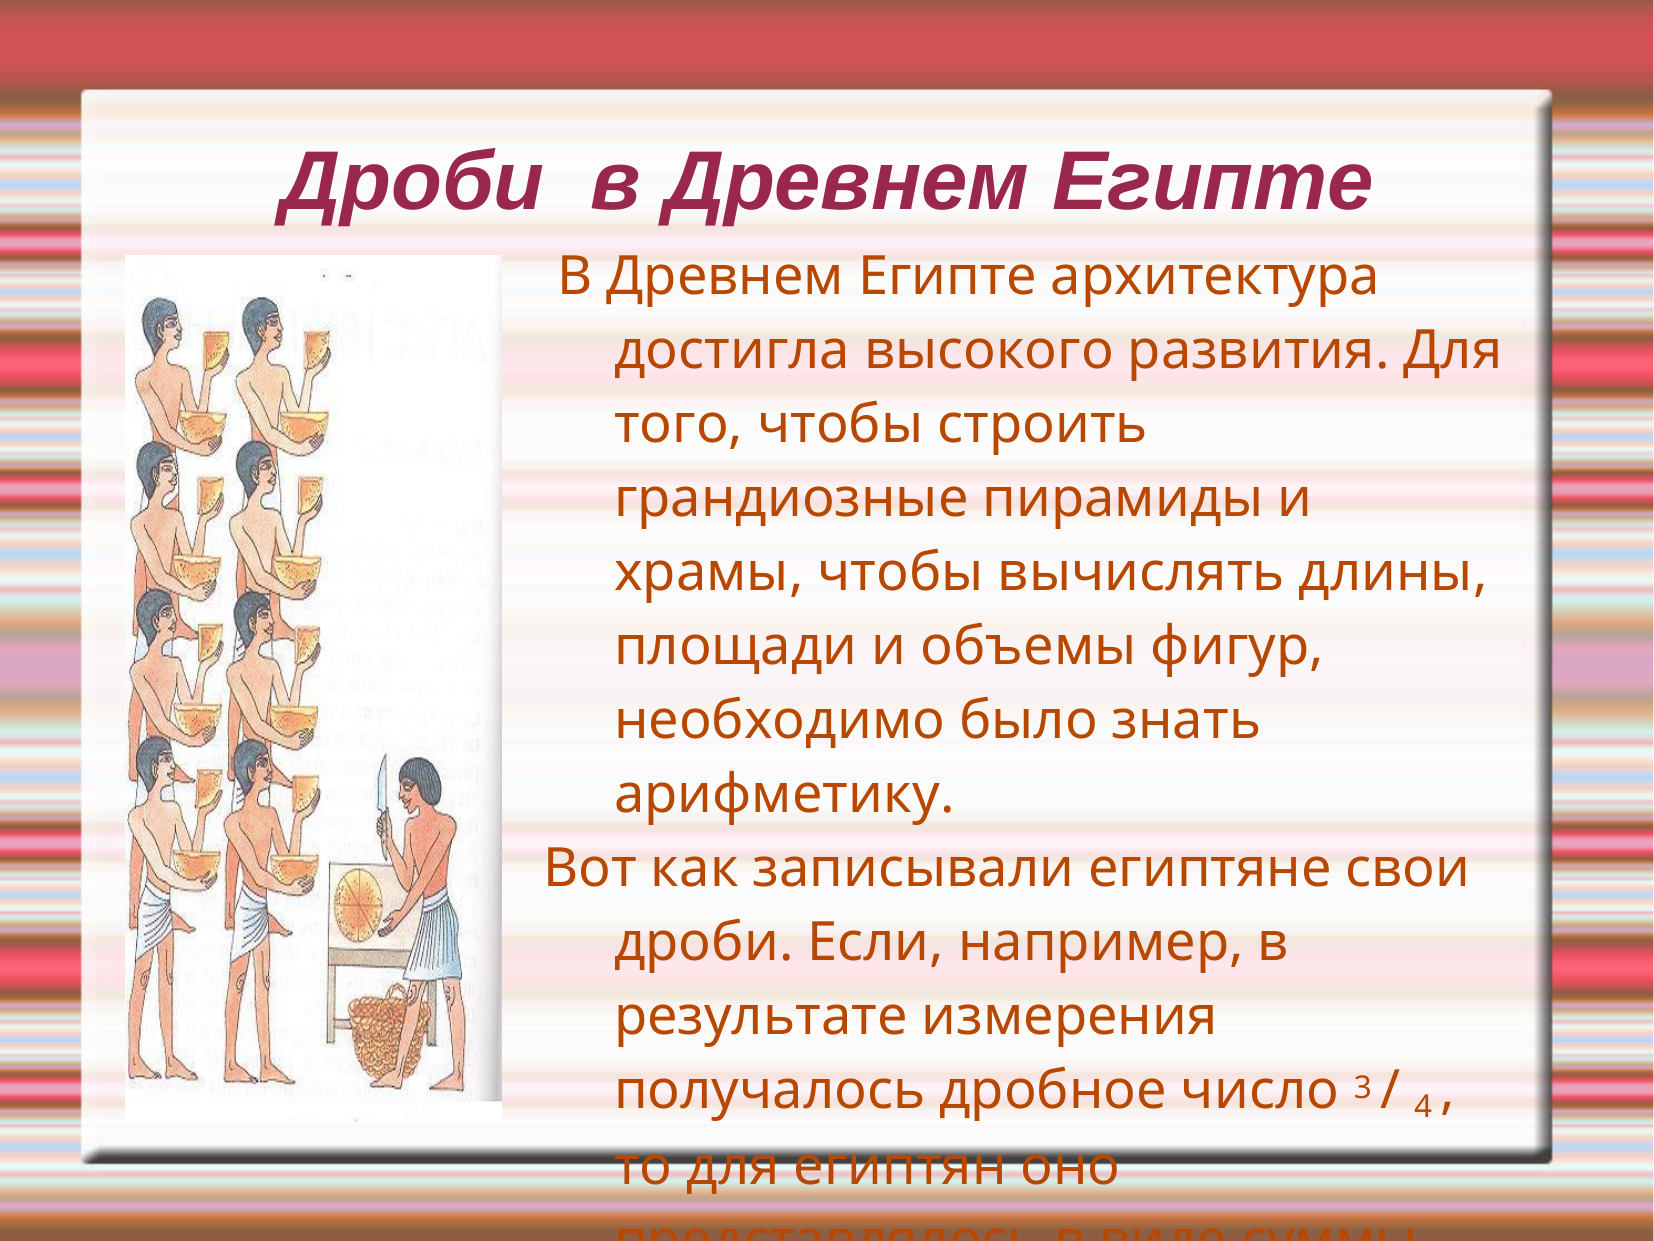

Дроби в Древнем Египте
# В Древнем Египте архитектура достигла высокого развития. Для того, чтобы строить грандиозные пирамиды и храмы, чтобы вычислять длины, площади и объемы фигур, необходимо было знать арифметику.
Вот как записывали египтяне свои дроби. Если, например, в результате измерения получалось дробное число 3 / 4 , то для египтян оно представлялось в виде суммы единичных дробей ½ + ¼ .